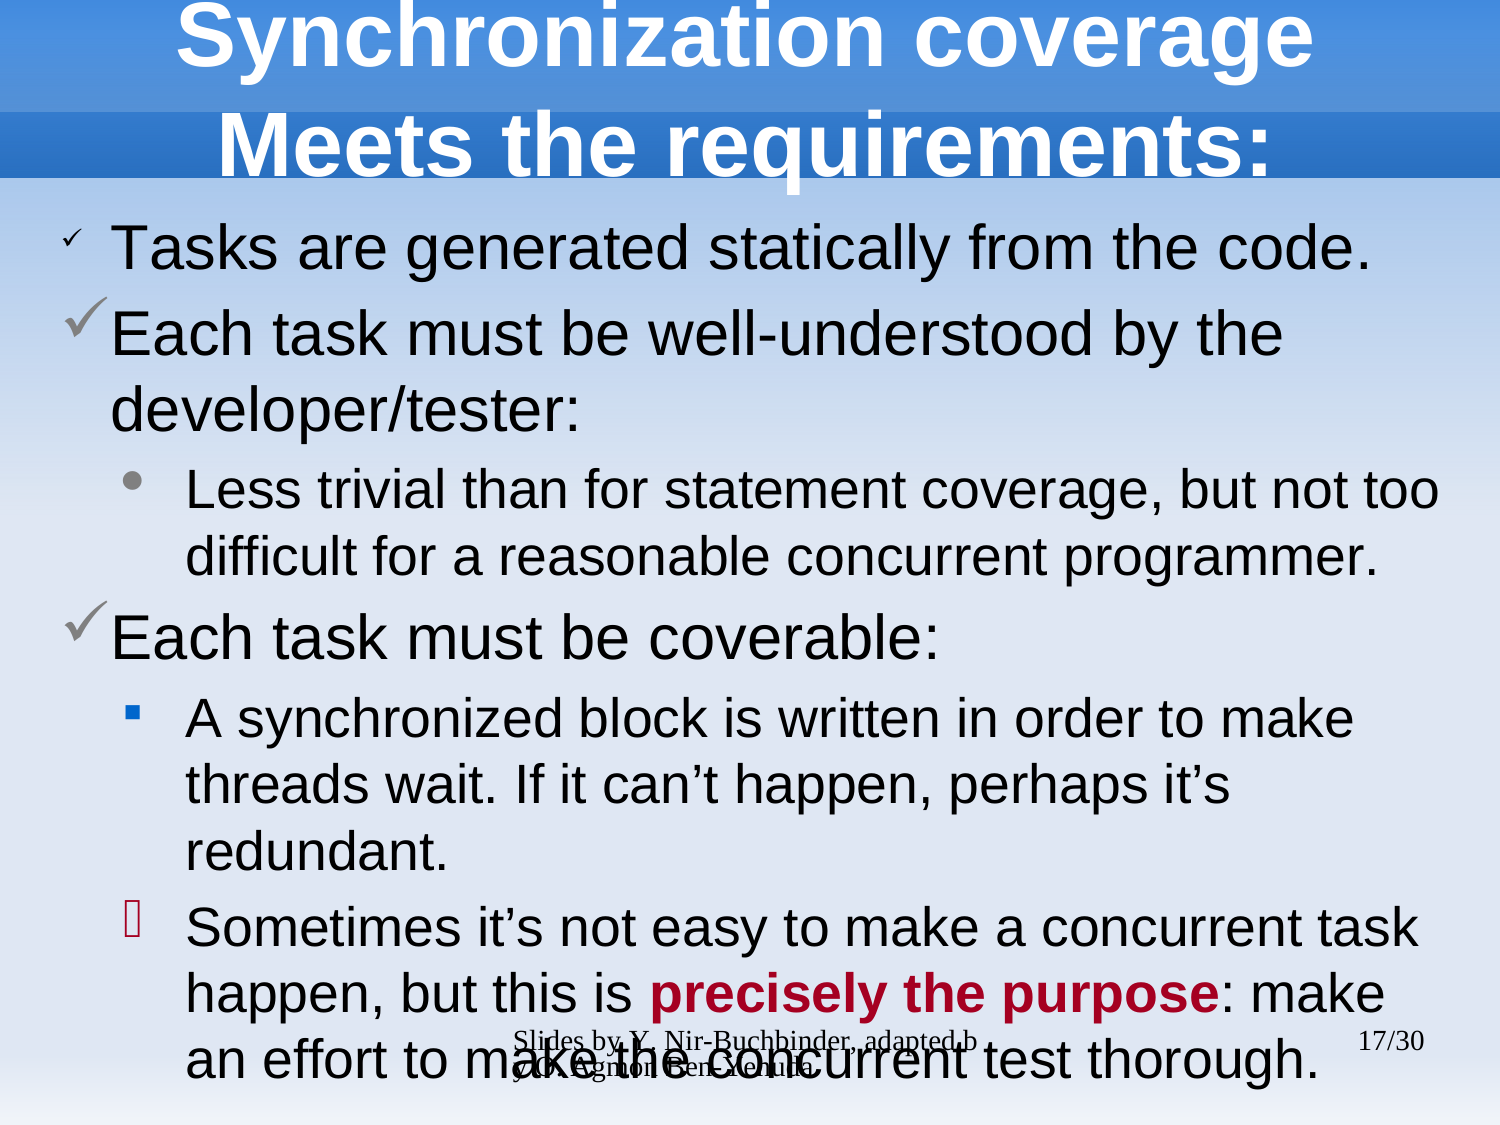

# Synchronization coverage Meets the requirements:
Tasks are generated statically from the code.
Each task must be well-understood by the developer/tester:
Less trivial than for statement coverage, but not too difficult for a reasonable concurrent programmer.
Each task must be coverable:
A synchronized block is written in order to make threads wait. If it can’t happen, perhaps it’s redundant.
Sometimes it’s not easy to make a concurrent task happen, but this is precisely the purpose: make an effort to make the concurrent test thorough.
Slides by Y. Nir-Buchbinder, adapted by O. Agmon Ben-Yehuda
17